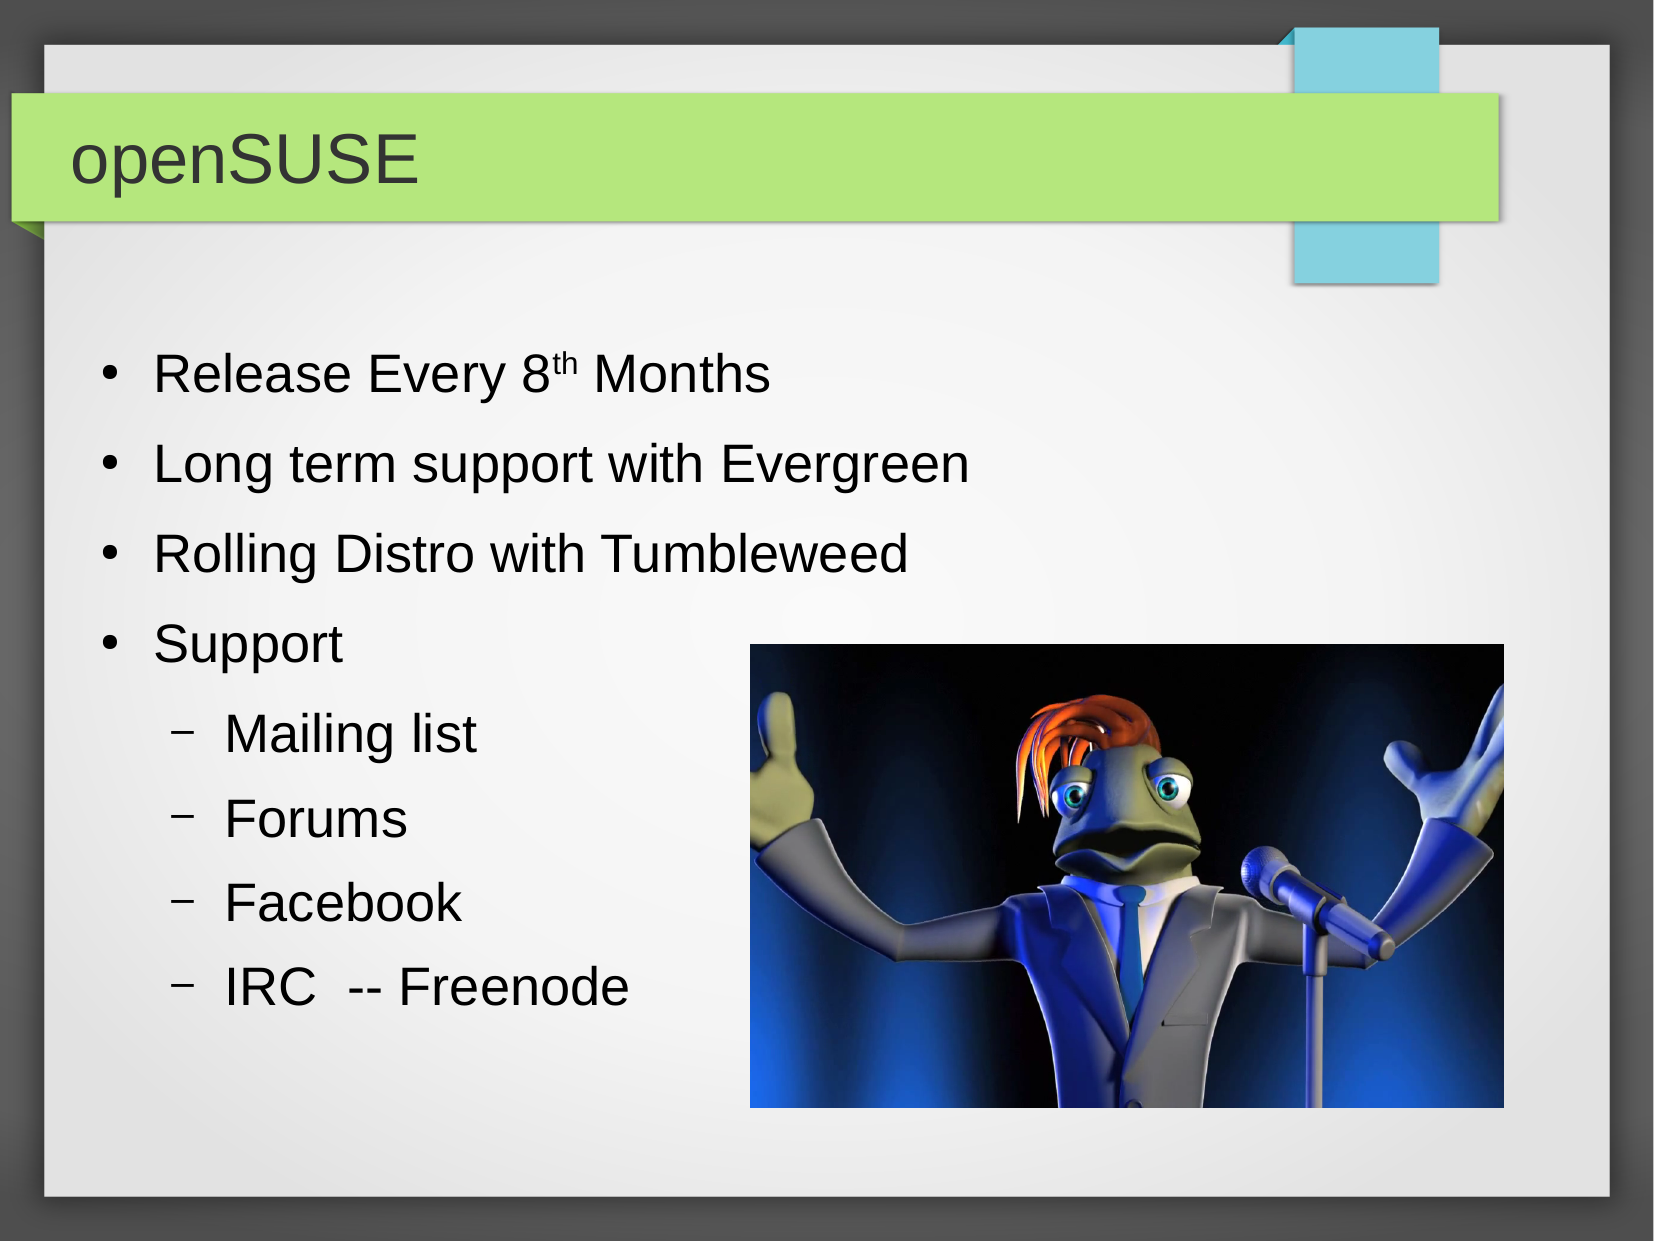

# openSUSE
Release Every 8th Months
Long term support with Evergreen
Rolling Distro with Tumbleweed
Support
Mailing list
Forums
Facebook
IRC -- Freenode